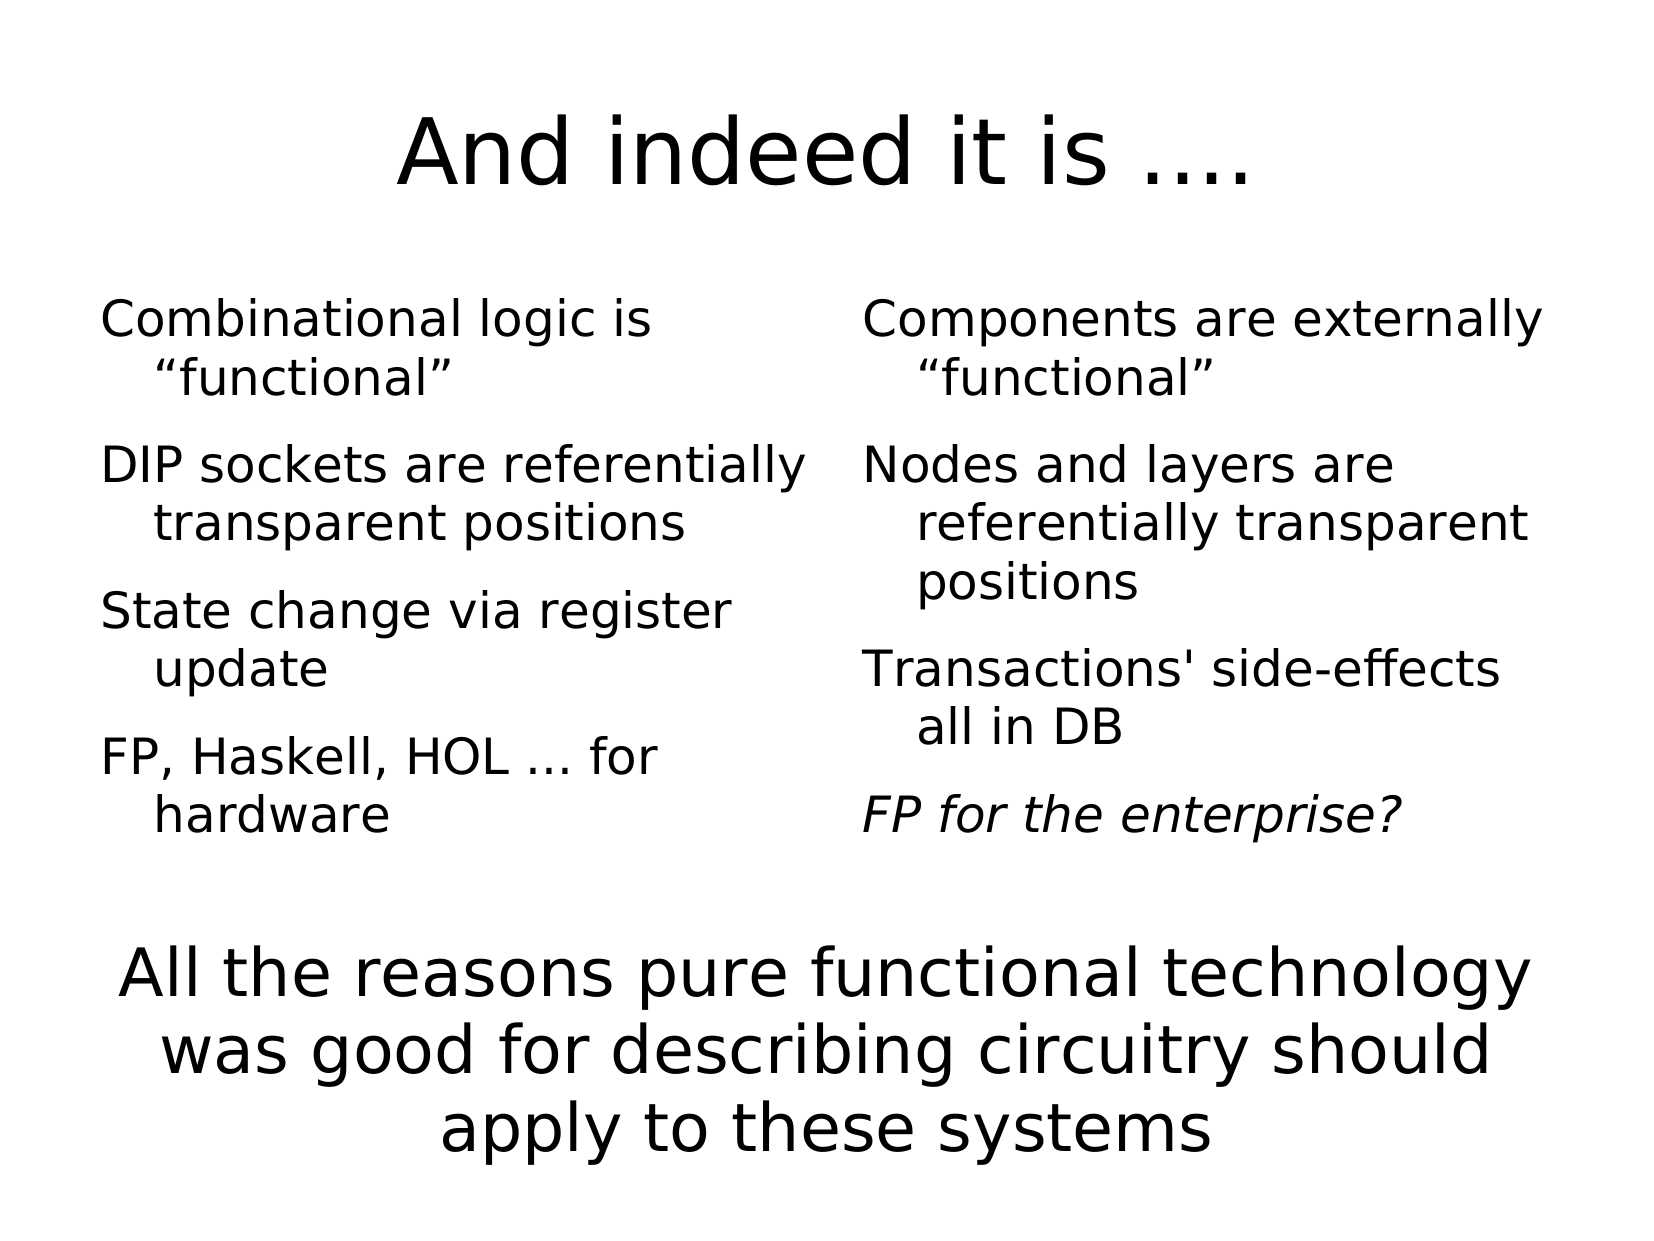

# And indeed it is ....
Combinational logic is “functional”
DIP sockets are referentially transparent positions
State change via register update
FP, Haskell, HOL ... for hardware
Components are externally “functional”
Nodes and layers are referentially transparent positions
Transactions' side-effects all in DB
FP for the enterprise?
All the reasons pure functional technology was good for describing circuitry should apply to these systems